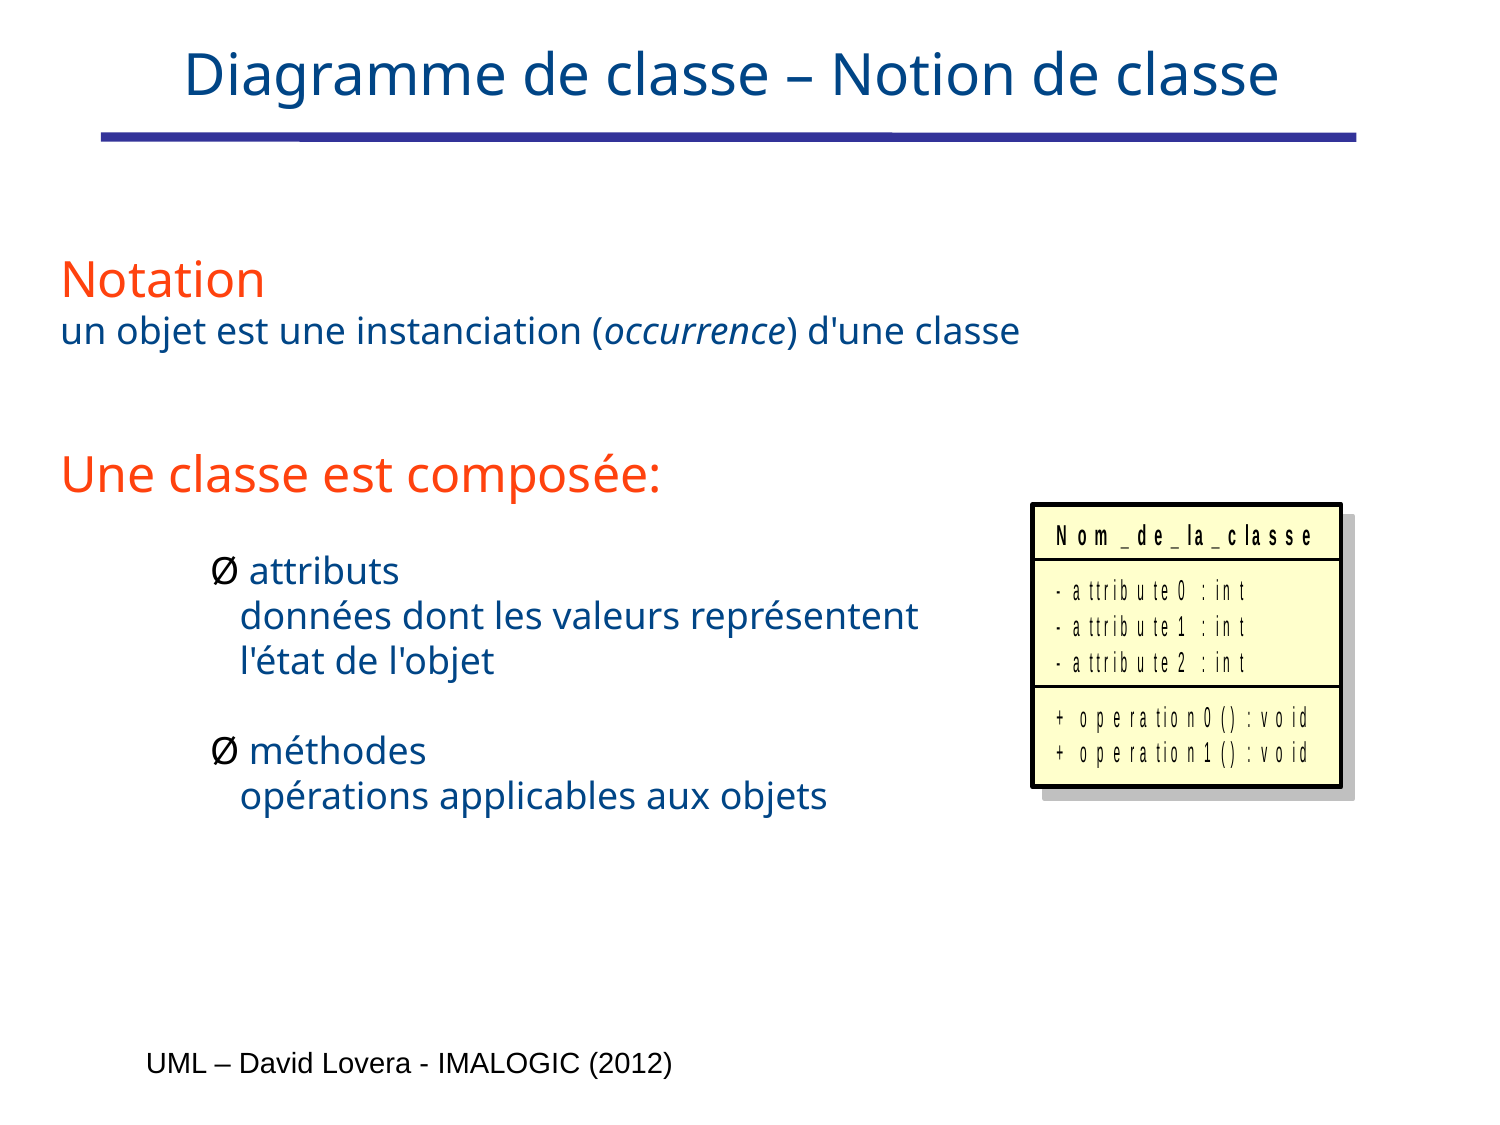

Diagramme de classe – Notion de classe
Notation
un objet est une instanciation (occurrence) d'une classe
Une classe est composée:
 attributs
		données dont les valeurs représentent
		l'état de l'objet
 méthodes
		opérations applicables aux objets
# UML – David Lovera - IMALOGIC (2012)